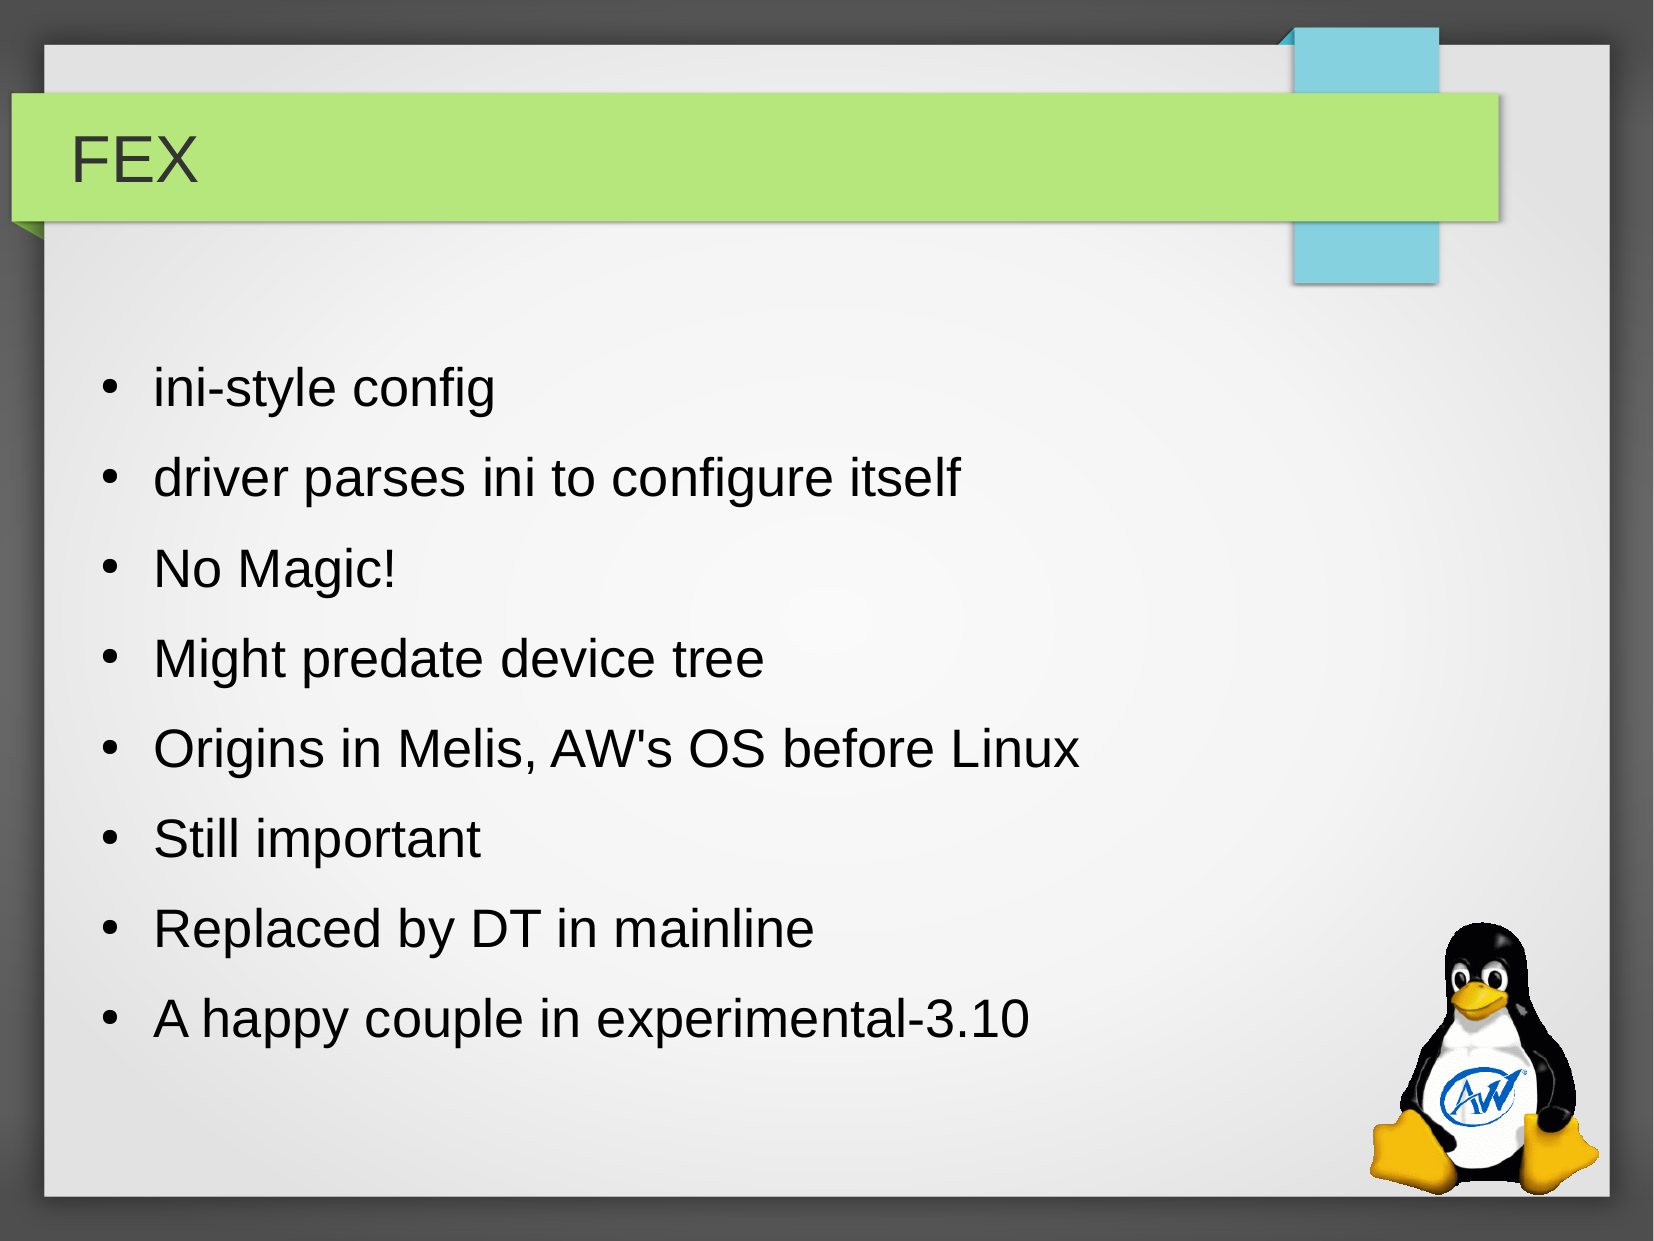

# FEX
ini-style config
driver parses ini to configure itself
No Magic!
Might predate device tree
Origins in Melis, AW's OS before Linux
Still important
Replaced by DT in mainline
A happy couple in experimental-3.10